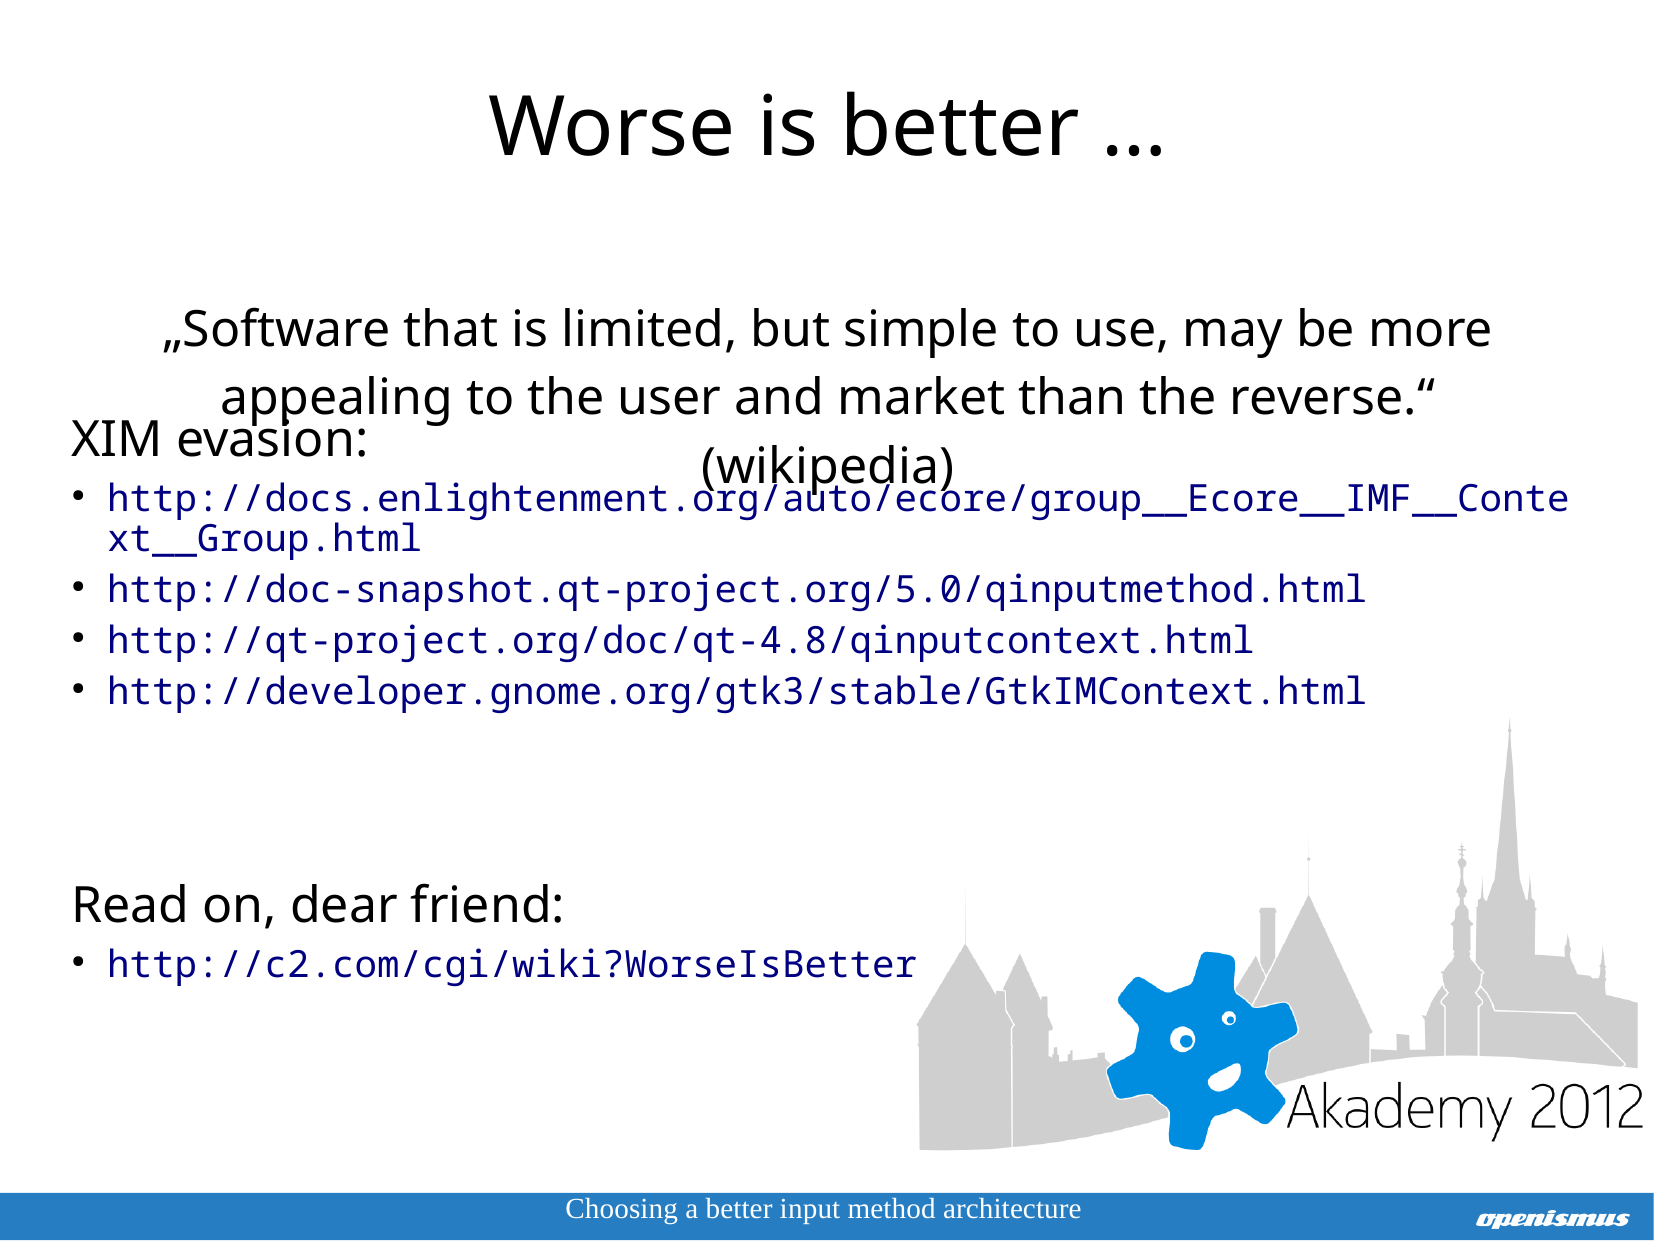

Worse is better …
„Software that is limited, but simple to use, may be more appealing to the user and market than the reverse.“ (wikipedia)
XIM evasion:
http://docs.enlightenment.org/auto/ecore/group__Ecore__IMF__Context__Group.html
http://doc-snapshot.qt-project.org/5.0/qinputmethod.html
http://qt-project.org/doc/qt-4.8/qinputcontext.html
http://developer.gnome.org/gtk3/stable/GtkIMContext.html
Read on, dear friend:
http://c2.com/cgi/wiki?WorseIsBetter